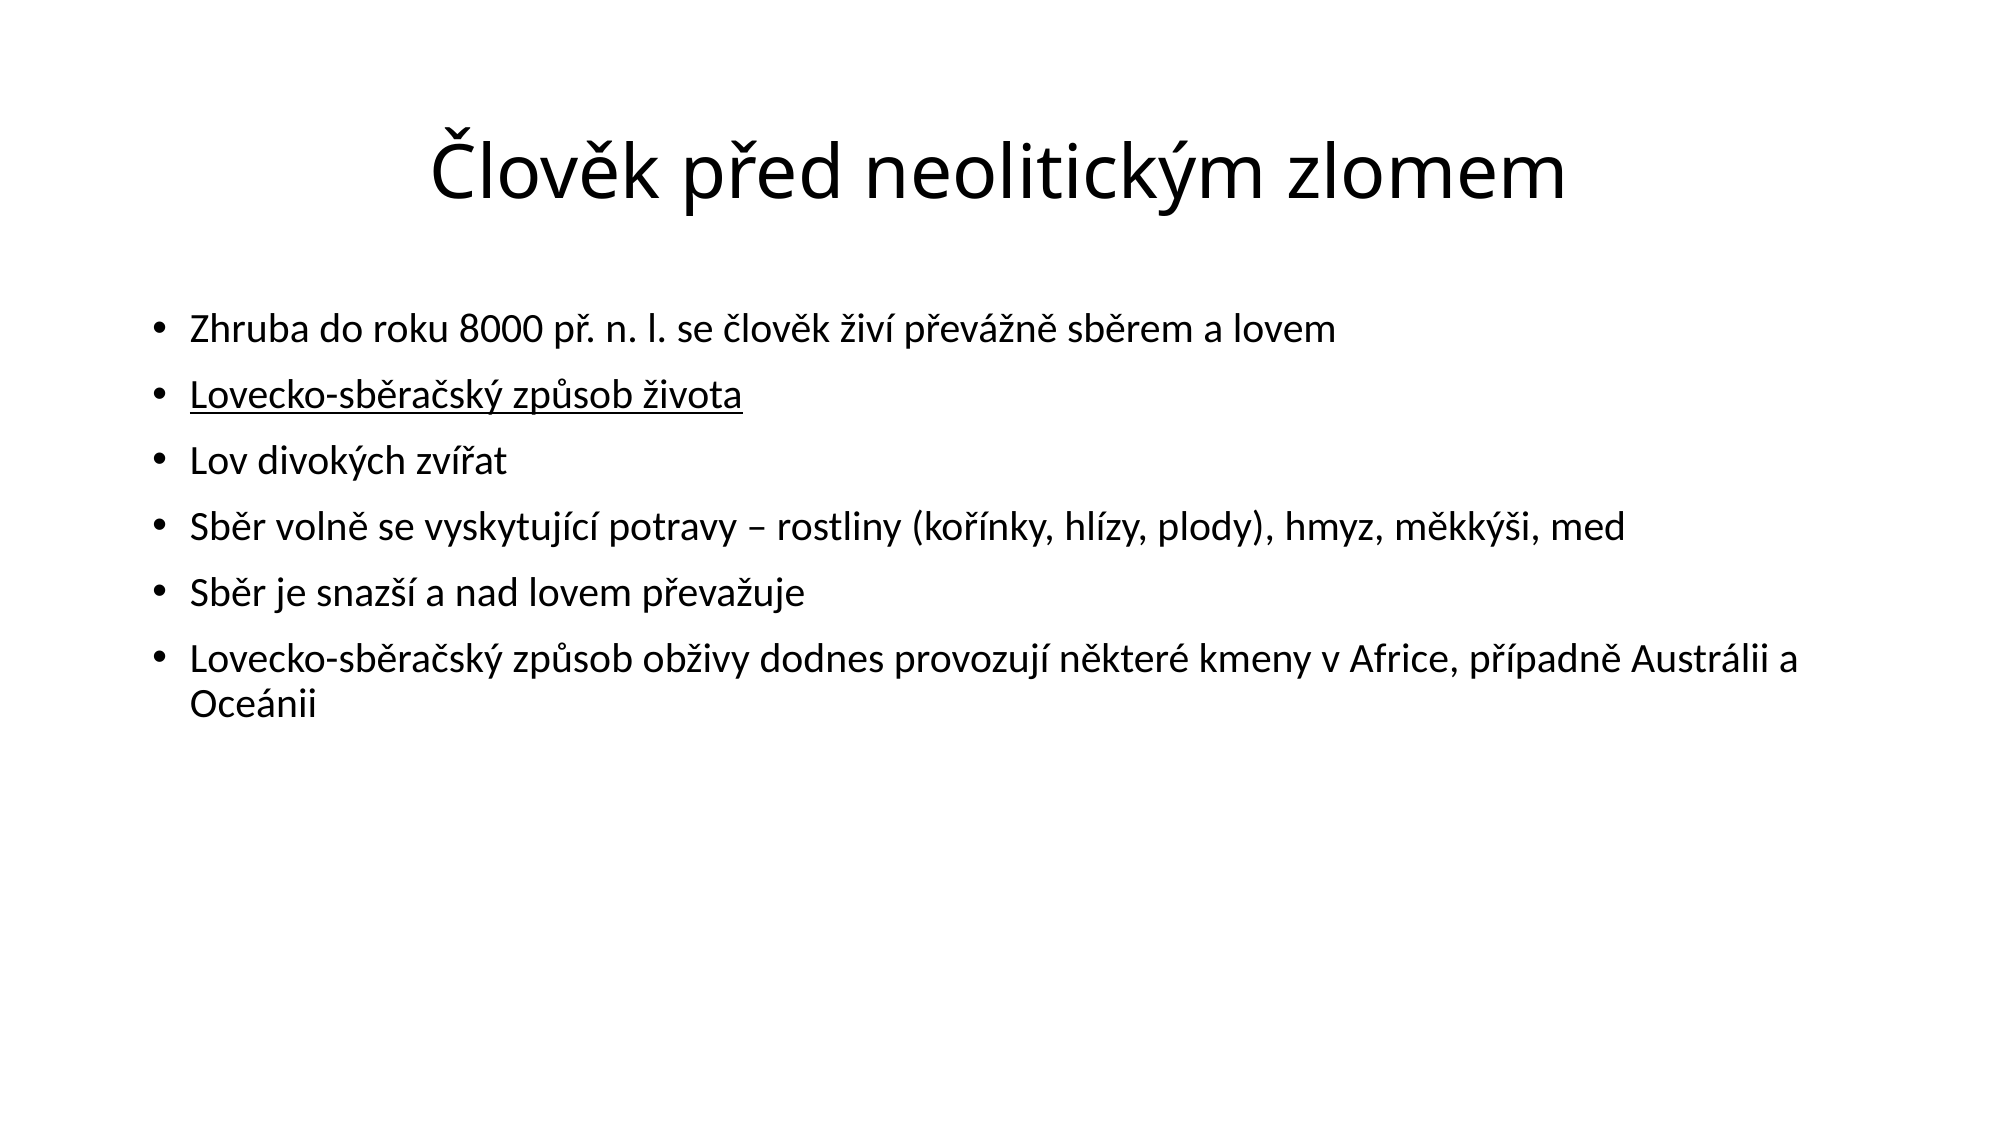

# Člověk před neolitickým zlomem
Zhruba do roku 8000 př. n. l. se člověk živí převážně sběrem a lovem
Lovecko-sběračský způsob života
Lov divokých zvířat
Sběr volně se vyskytující potravy – rostliny (kořínky, hlízy, plody), hmyz, měkkýši, med
Sběr je snazší a nad lovem převažuje
Lovecko-sběračský způsob obživy dodnes provozují některé kmeny v Africe, případně Austrálii a Oceánii